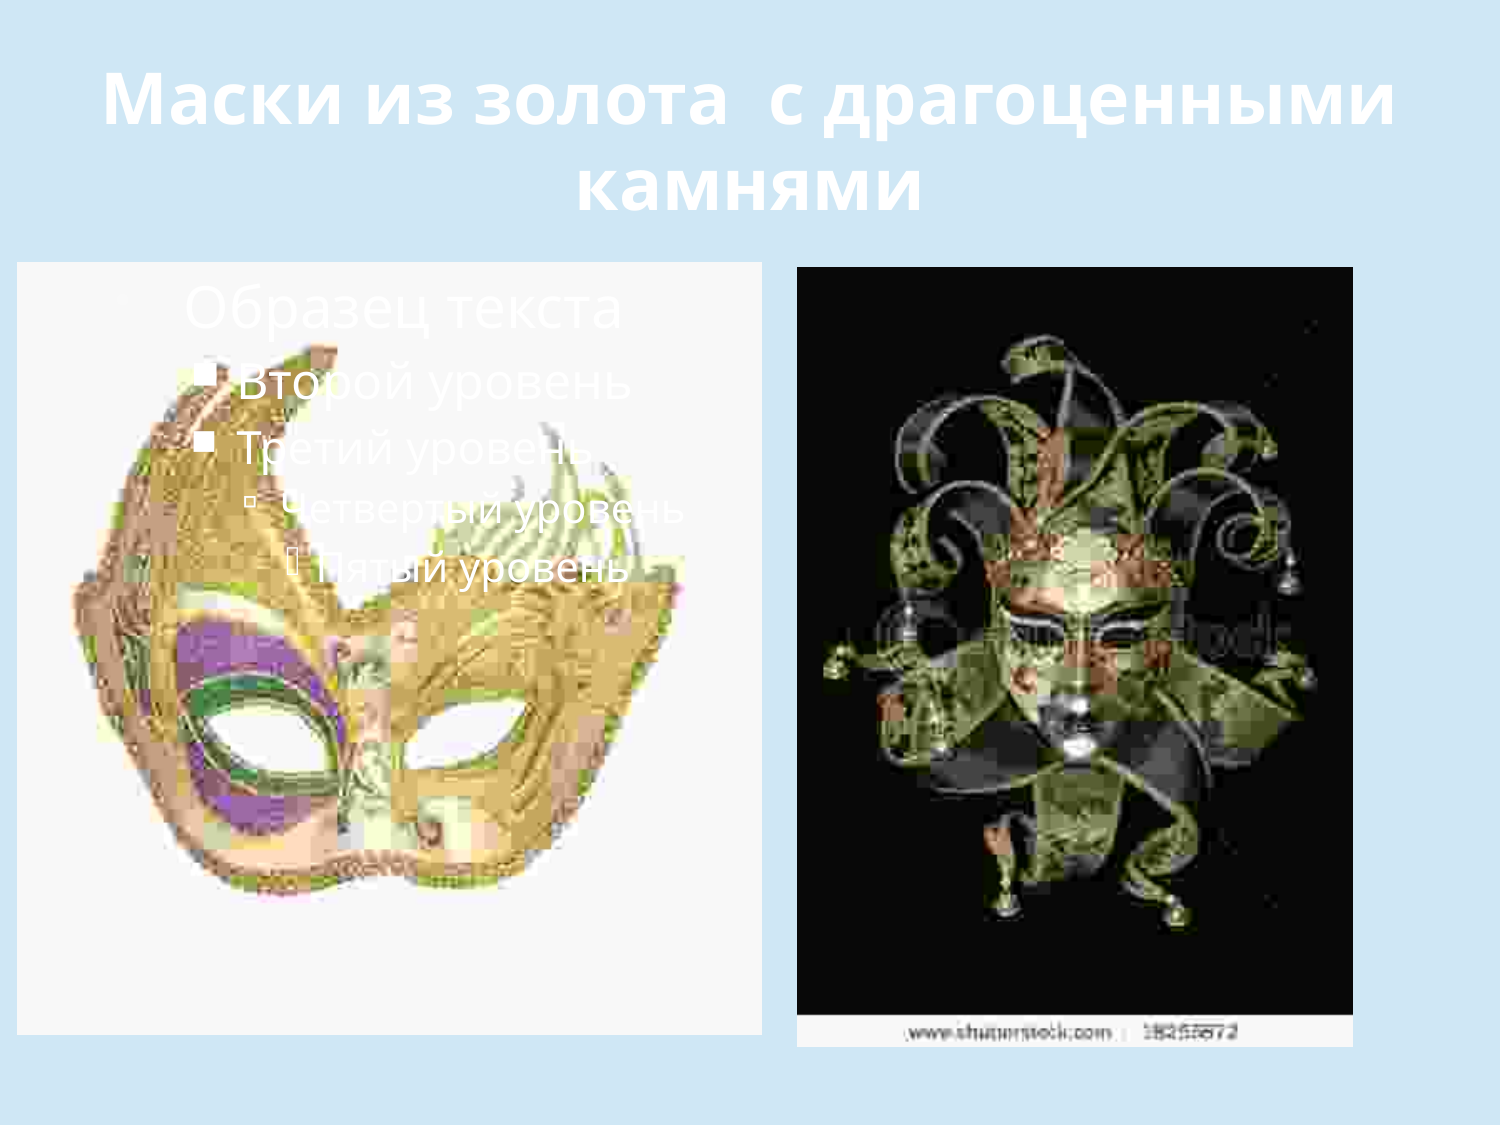

# Маски из золота с драгоценными камнями
Образец текста
Второй уровень
Третий уровень
Четвертый уровень
Пятый уровень